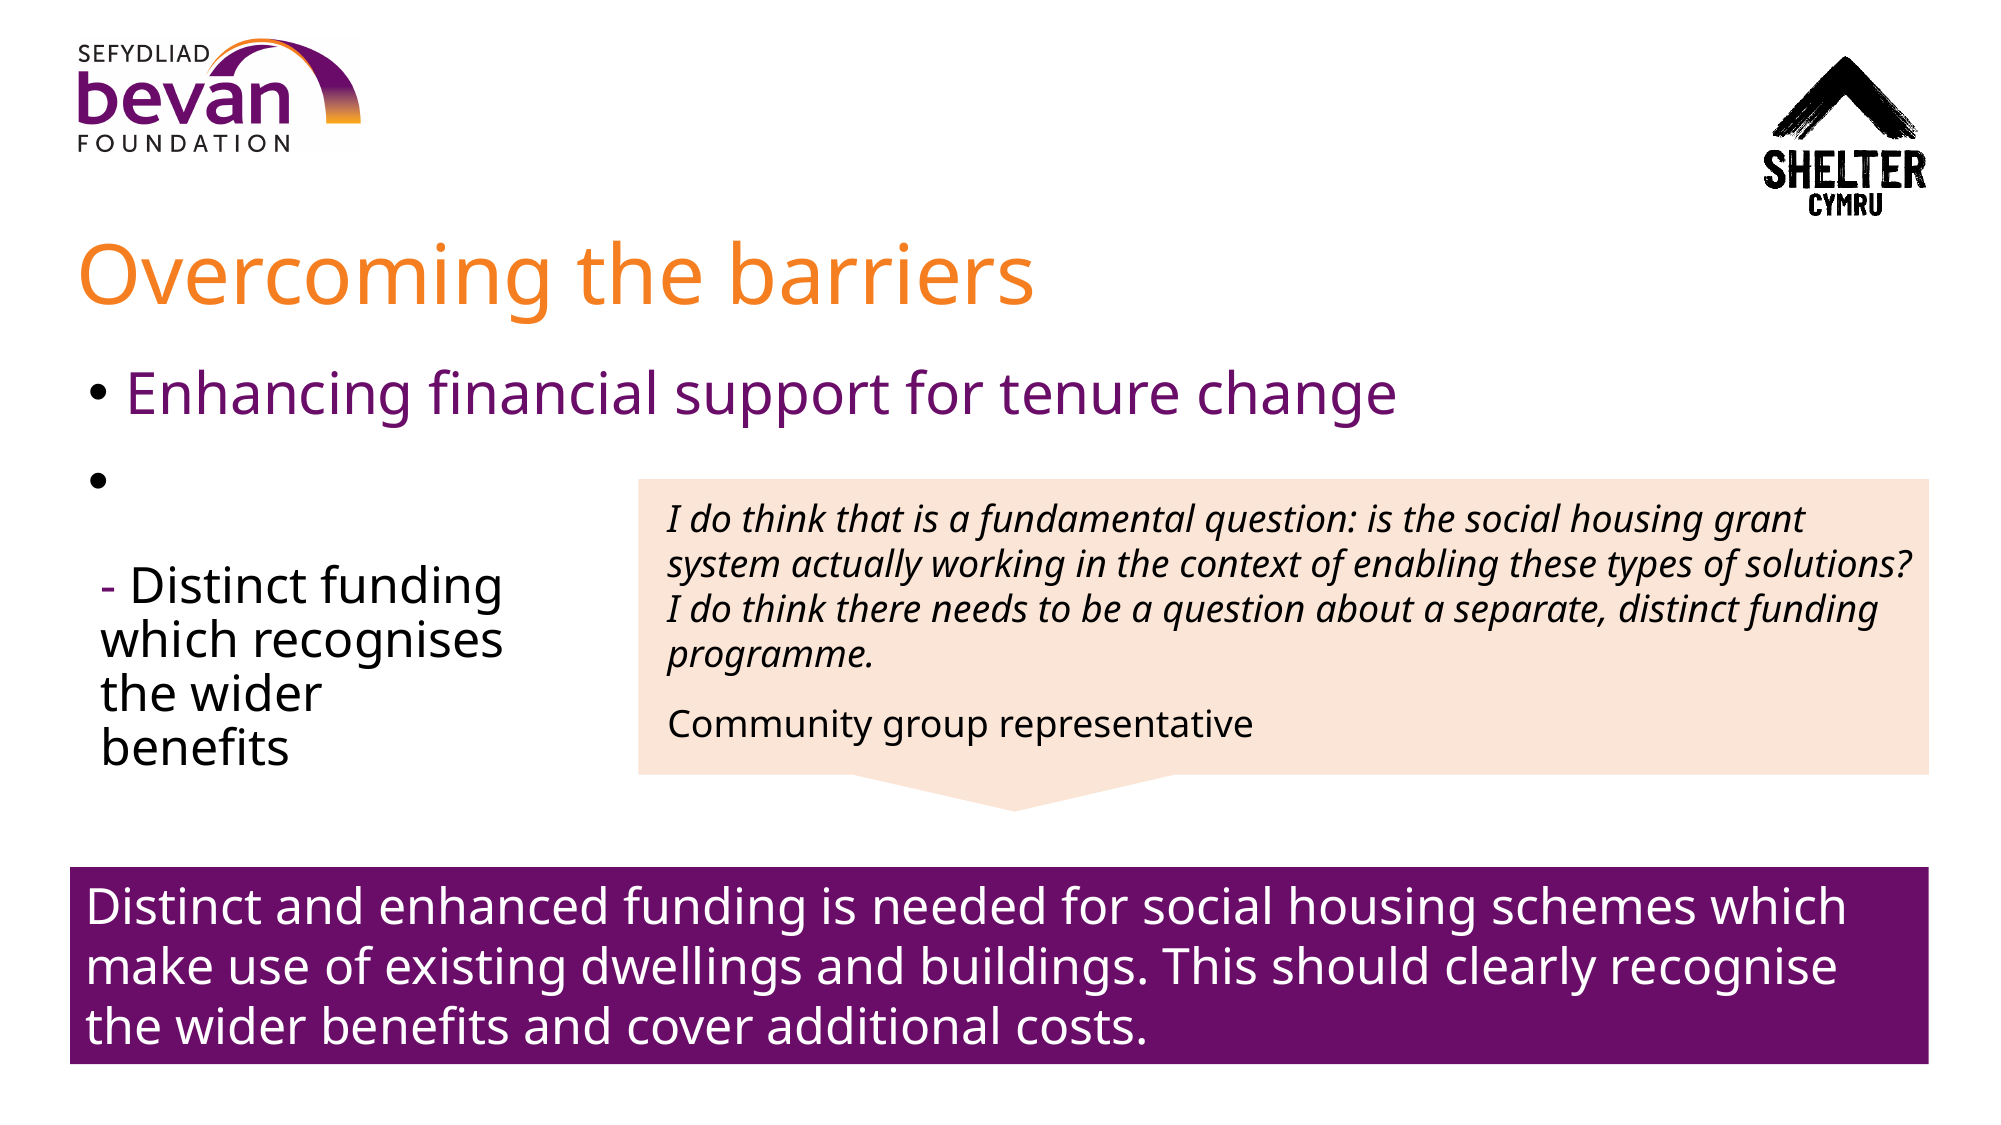

# Overcoming the barriers
Enhancing financial support for tenure change
I do think that is a fundamental question: is the social housing grant system actually working in the context of enabling these types of solutions? I do think there needs to be a question about a separate, distinct funding programme.
Community group representative
- Distinct funding which recognises the wider benefits
Distinct and enhanced funding is needed for social housing schemes which make use of existing dwellings and buildings. This should clearly recognise the wider benefits and cover additional costs.